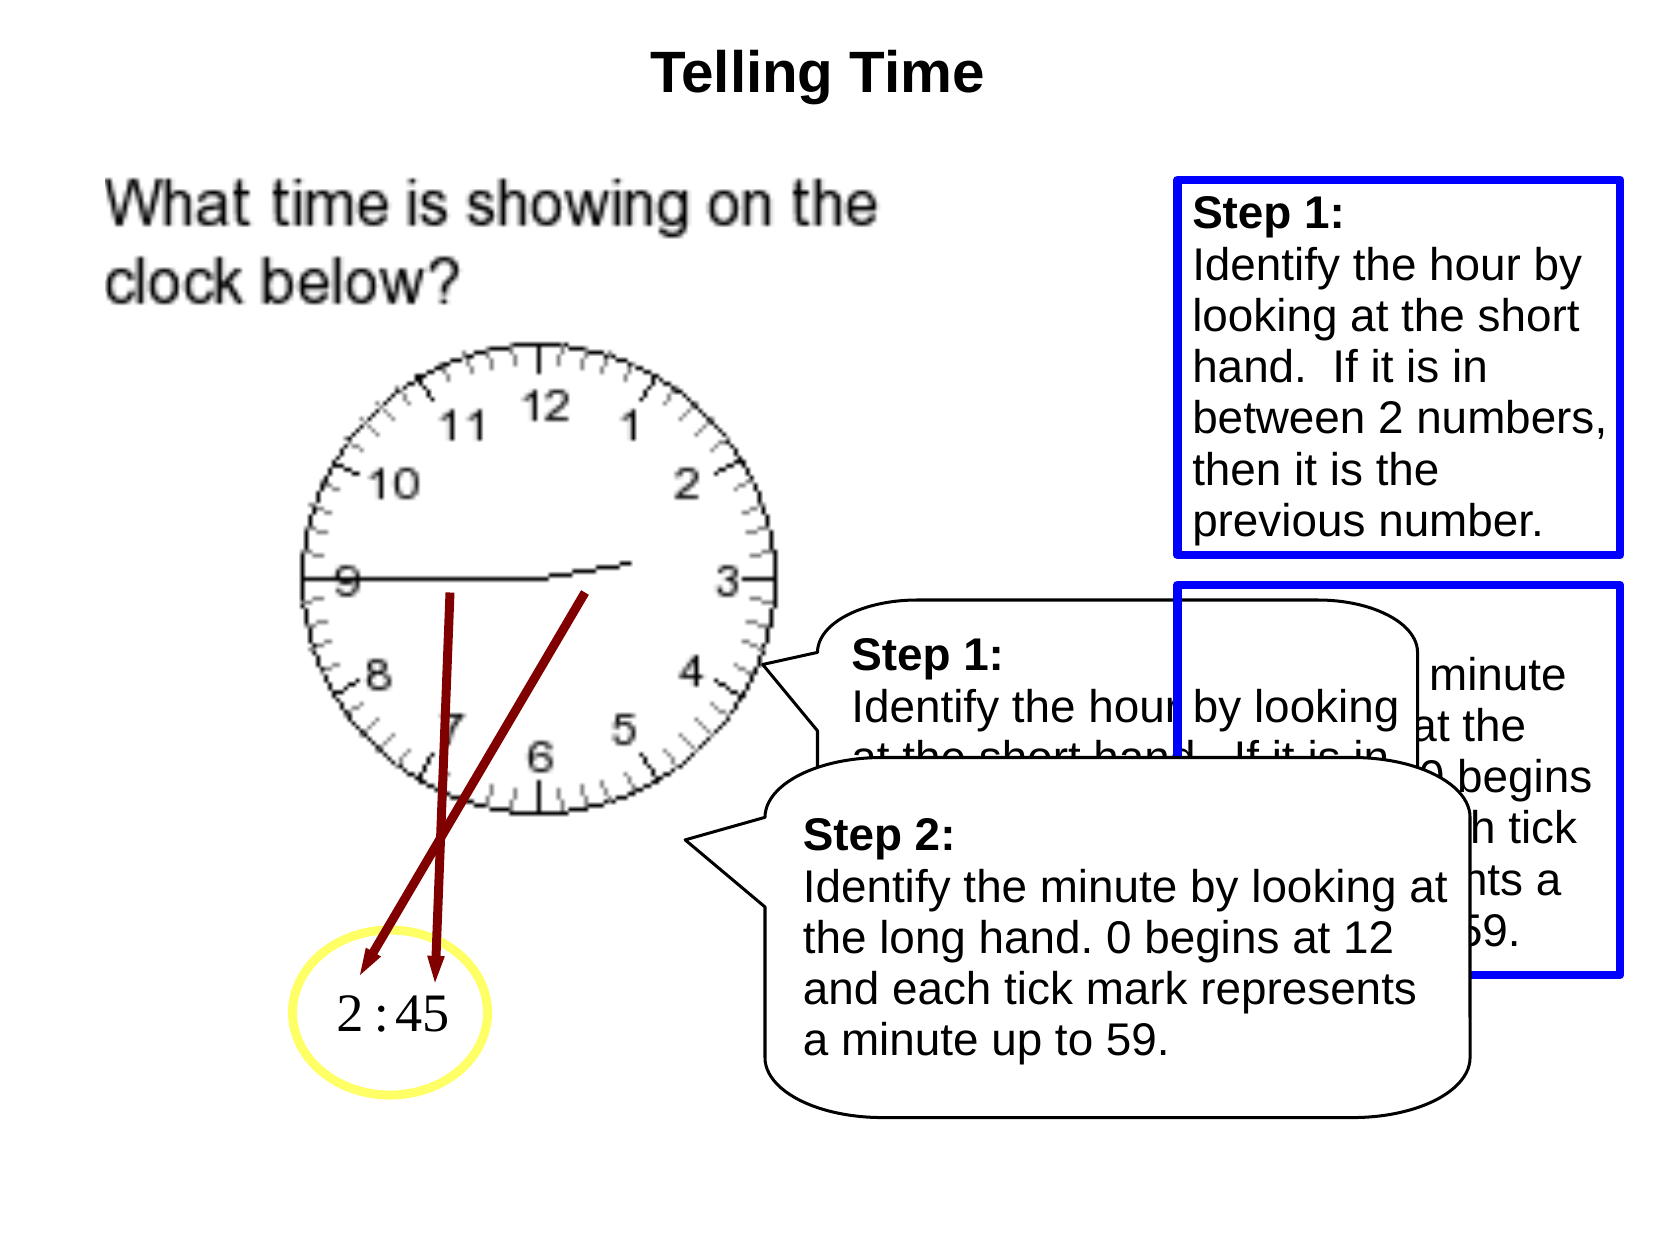

Telling Time
Step 1:
Identify the hour by looking at the short hand. If it is in between 2 numbers, then it is the previous number.
Step 2:
Identify the minute by looking at the long hand. 0 begins at 12 and each tick mark represents a minute up to 59.
Step 1:
Identify the hour by looking
at the short hand. If it is in
between 2 numbers, then
it is the previous number.
Step 2:
Identify the minute by looking at
the long hand. 0 begins at 12
and each tick mark represents
a minute up to 59.